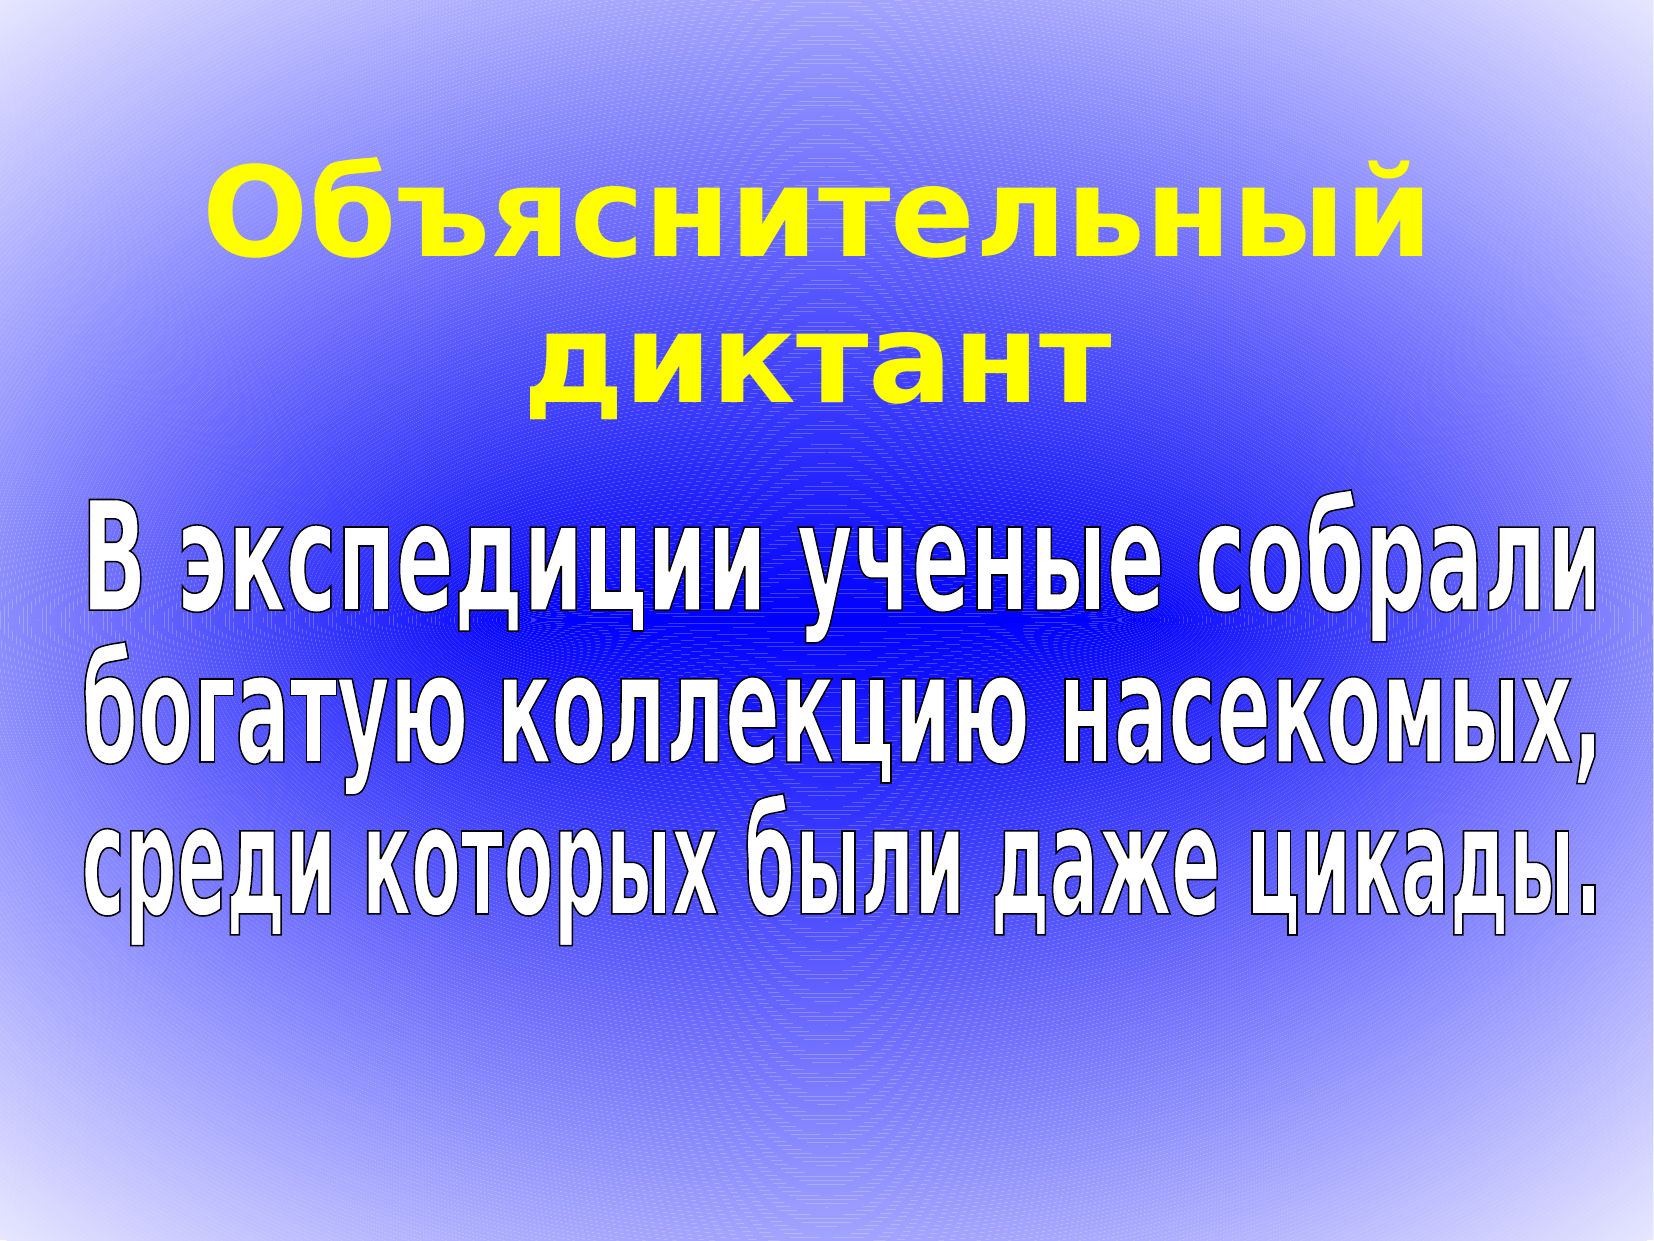

# Объяснительный диктант
В экспедиции ученые собрали
богатую коллекцию насекомых,
среди которых были даже цикады.